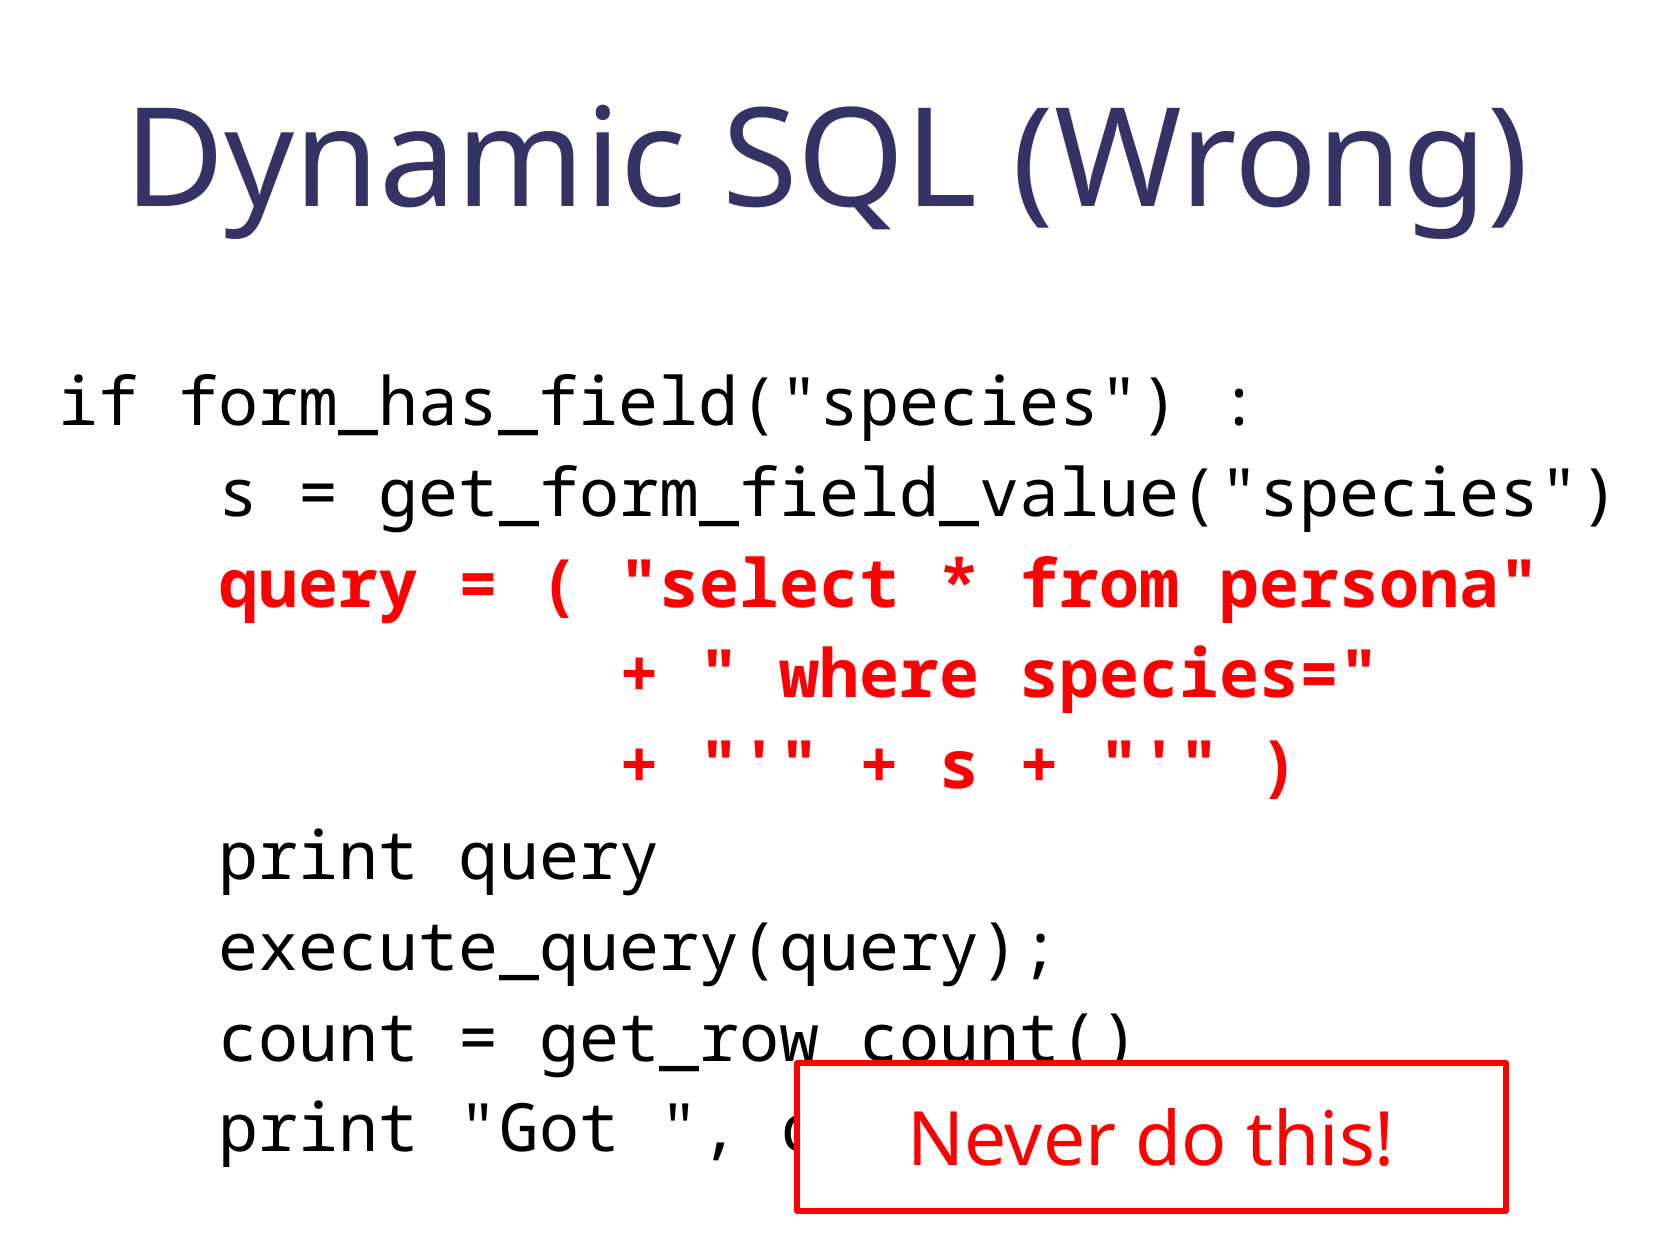

# Dynamic SQL (Wrong)
if form_has_field("species") :
 s = get_form_field_value("species")
 query = ( "select * from persona"
 + " where species="
 + "'" + s + "'" )
 print query
 execute_query(query);
 count = get_row_count()
 print "Got ", count, "results!"
Never do this!